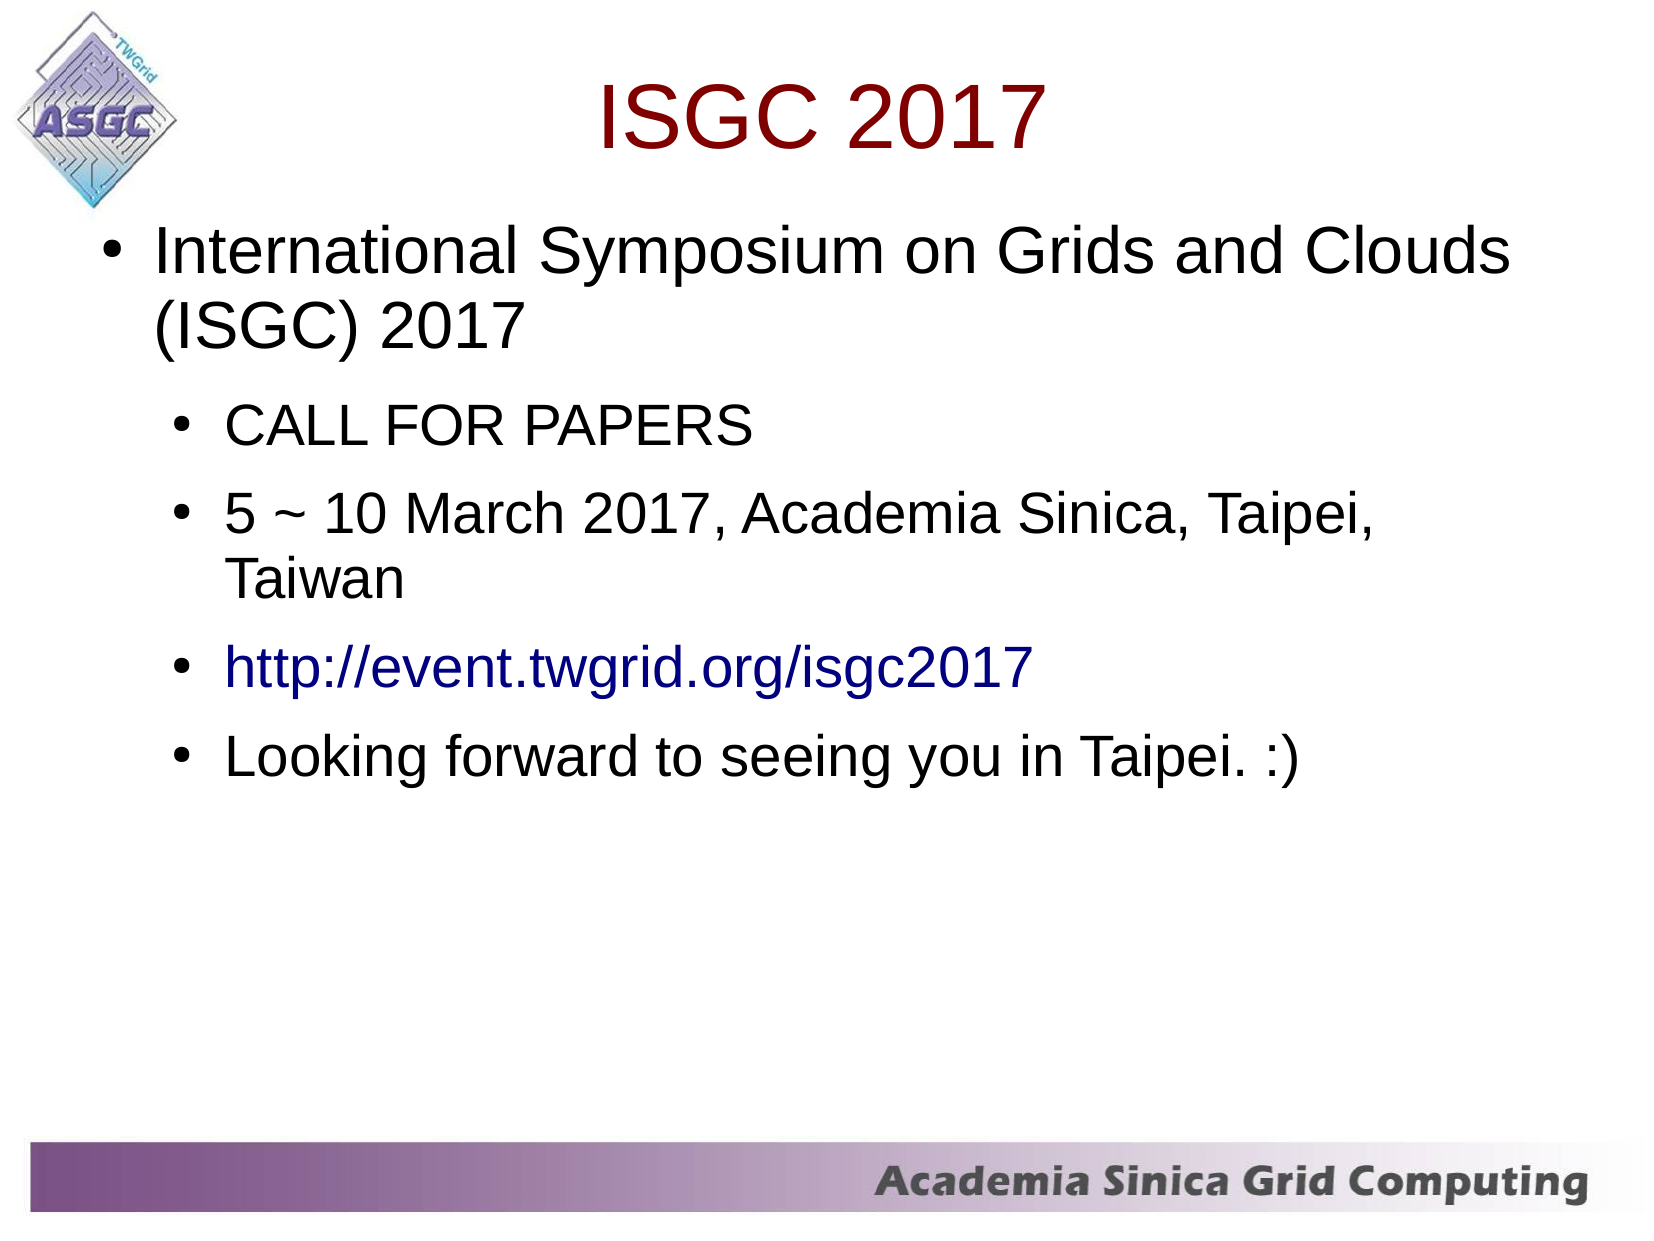

# ISGC 2017
International Symposium on Grids and Clouds (ISGC) 2017
CALL FOR PAPERS
5 ~ 10 March 2017, Academia Sinica, Taipei, Taiwan
http://event.twgrid.org/isgc2017
Looking forward to seeing you in Taipei. :)